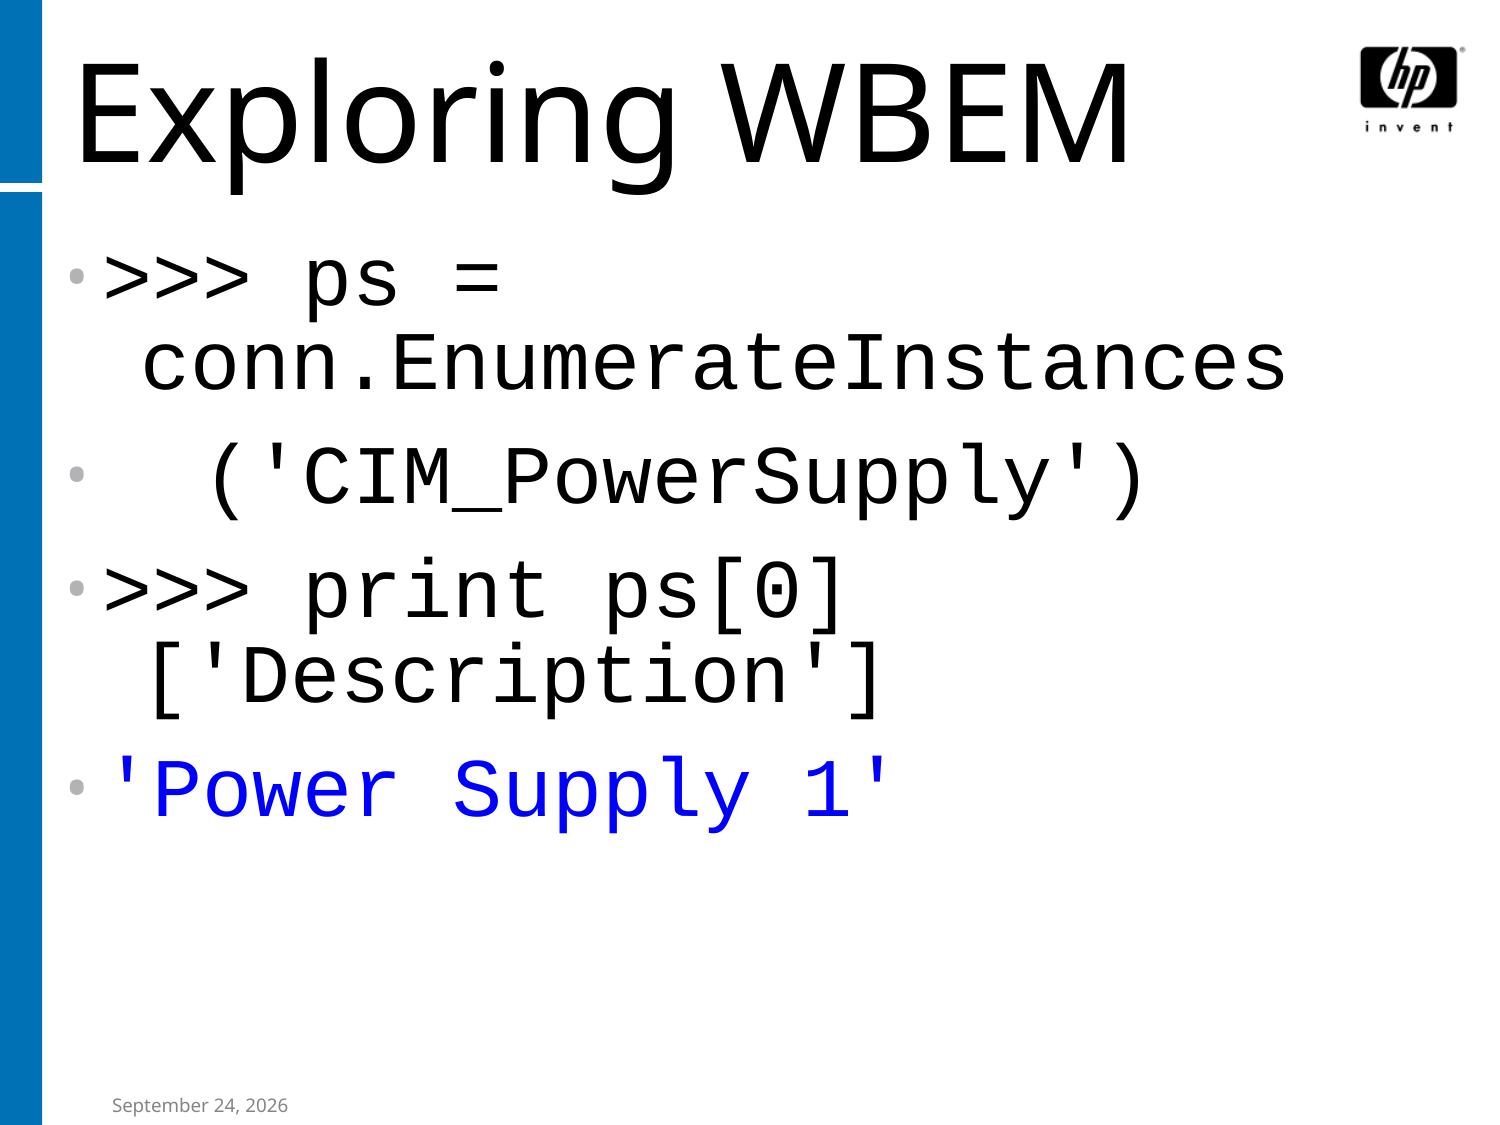

# Exploring WBEM
>>> ps = conn.EnumerateInstances
 ('CIM_PowerSupply')
>>> print ps[0]['Description']
'Power Supply 1'